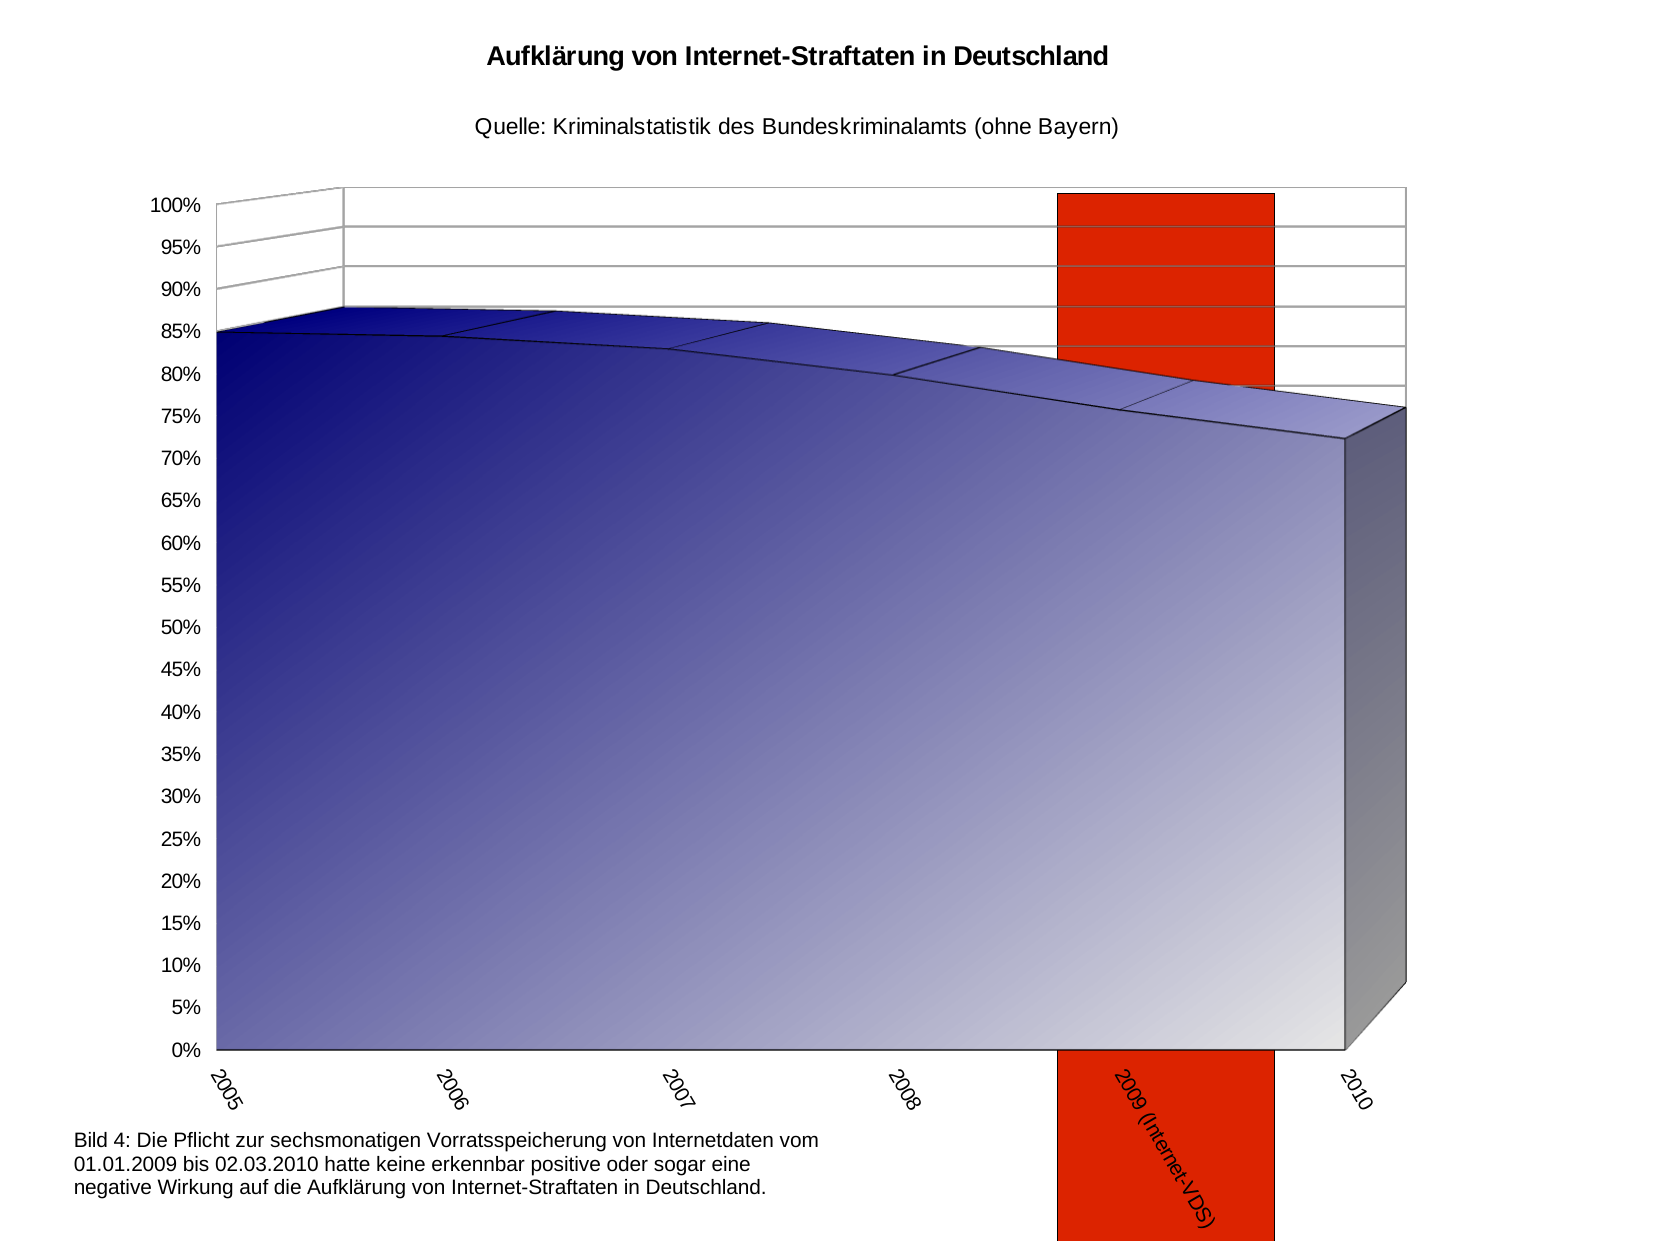

[unsupported chart]
Bild 4: Die Pflicht zur sechsmonatigen Vorratsspeicherung von Internetdaten vom 01.01.2009 bis 02.03.2010 hatte keine erkennbar positive oder sogar eine negative Wirkung auf die Aufklärung von Internet-Straftaten in Deutschland.